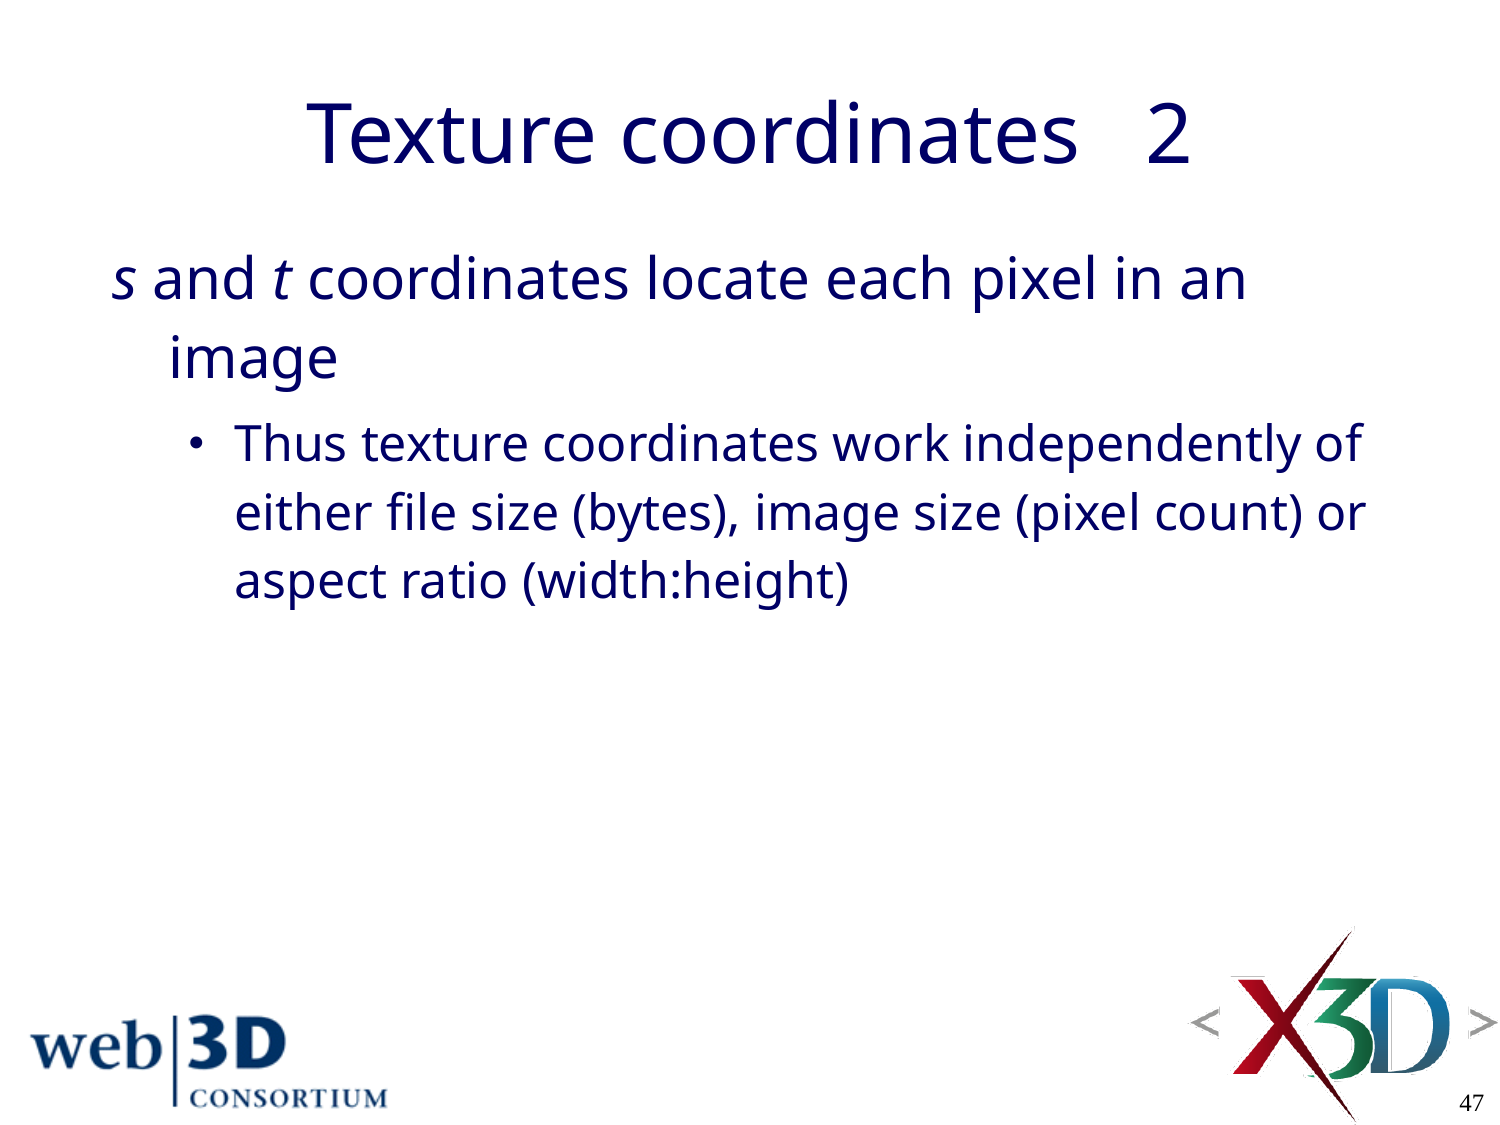

# Texture coordinates 2
s and t coordinates locate each pixel in an image
Thus texture coordinates work independently of either file size (bytes), image size (pixel count) or aspect ratio (width:height)